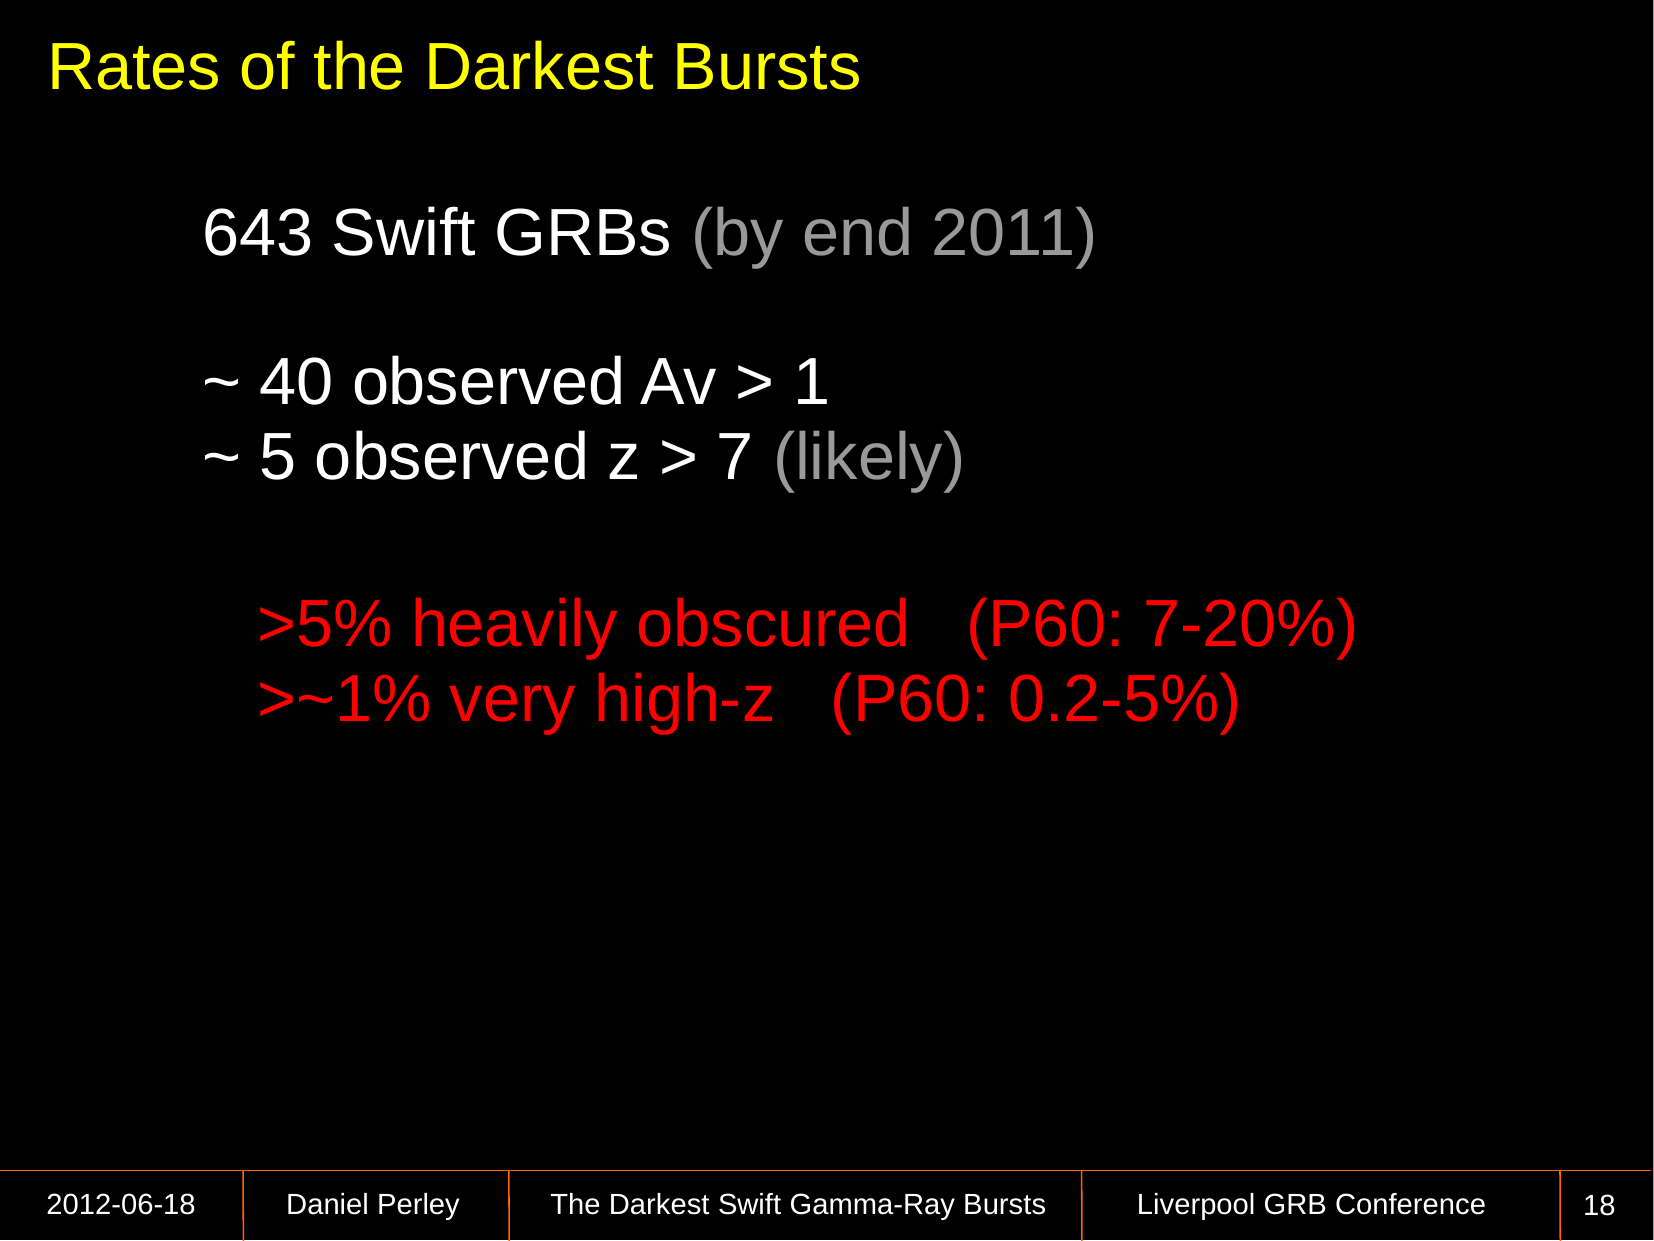

# Rates of the Darkest Bursts
643 Swift GRBs (by end 2011)
~ 40 observed Av > 1
~ 5 observed z > 7 (likely)
>5% heavily obscured (P60: 7-20%)
>~1% very high-z (P60: 0.2-5%)
18